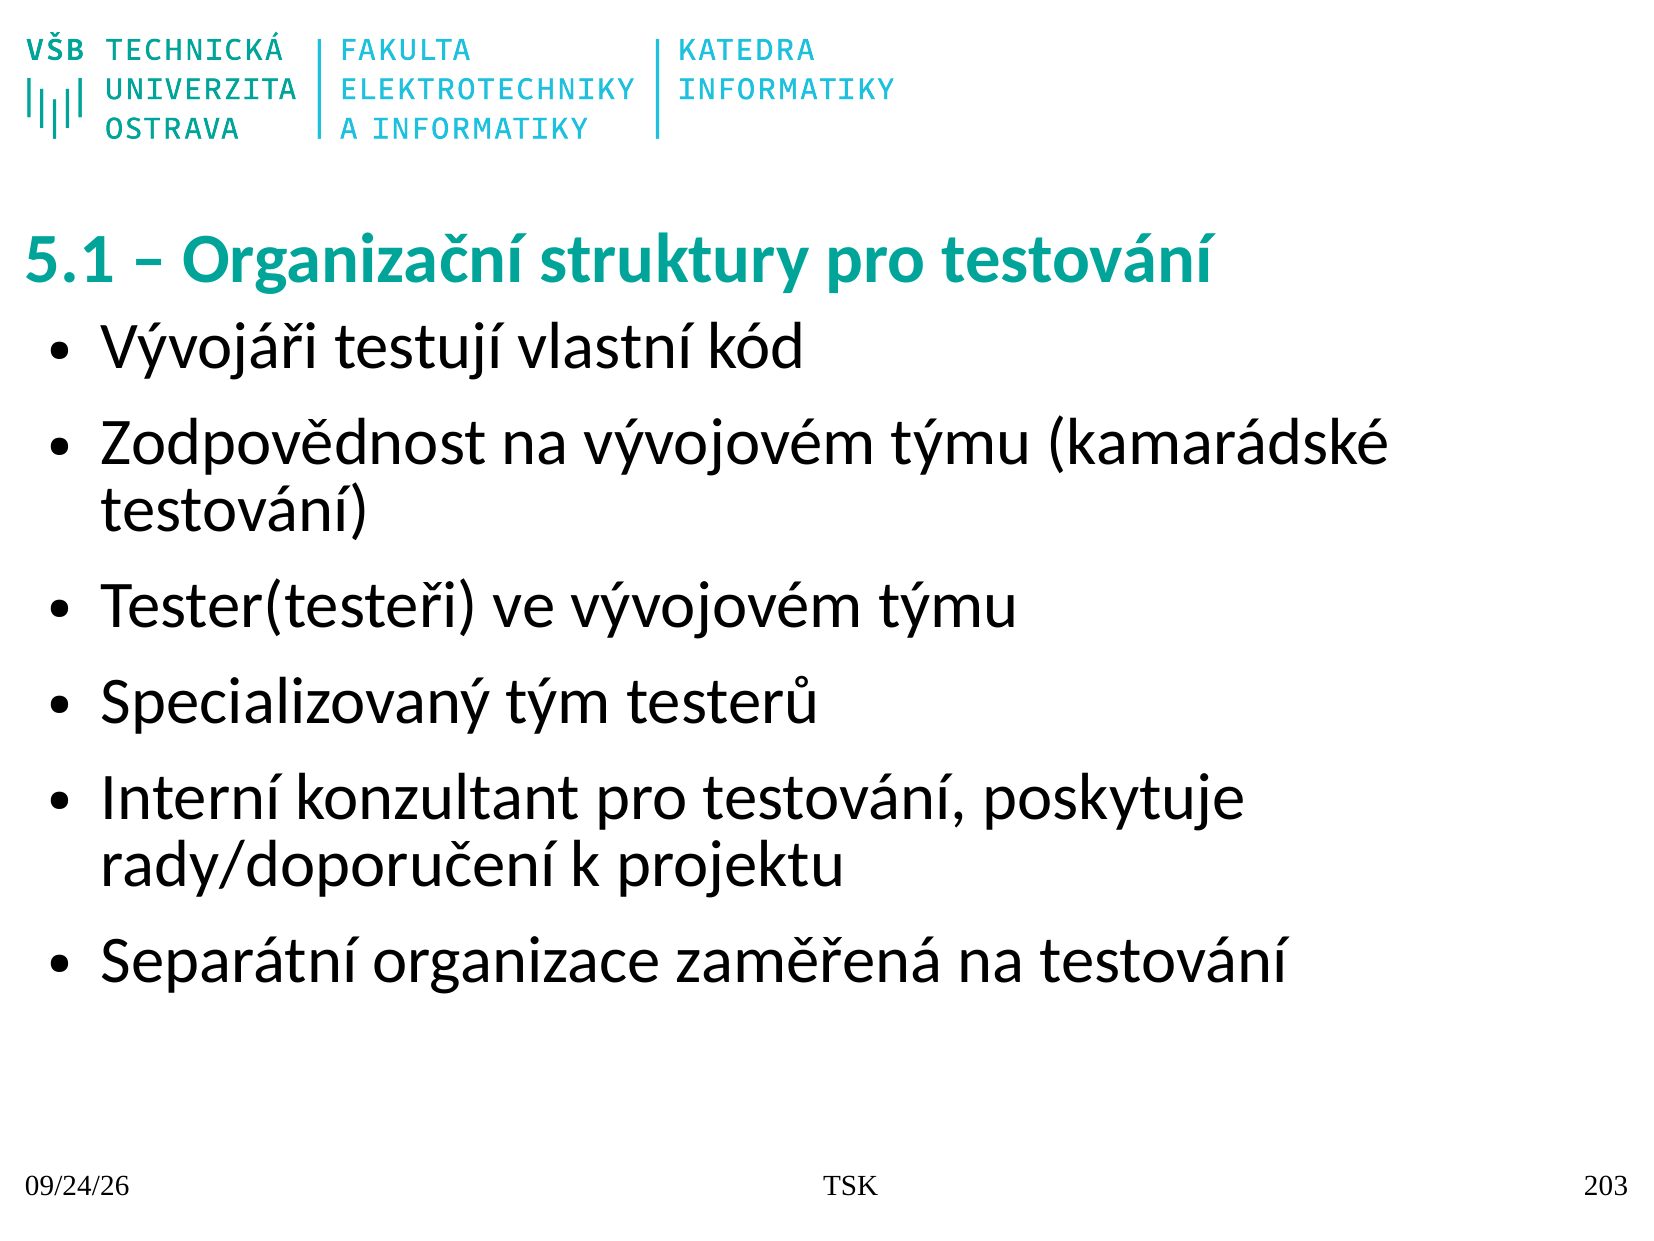

# 5.1 – Organizační struktury pro testování
Vývojáři testují vlastní kód
Zodpovědnost na vývojovém týmu (kamarádské testování)
Tester(testeři) ve vývojovém týmu
Specializovaný tým testerů
Interní konzultant pro testování, poskytuje rady/doporučení k projektu
Separátní organizace zaměřená na testování
TSK
203